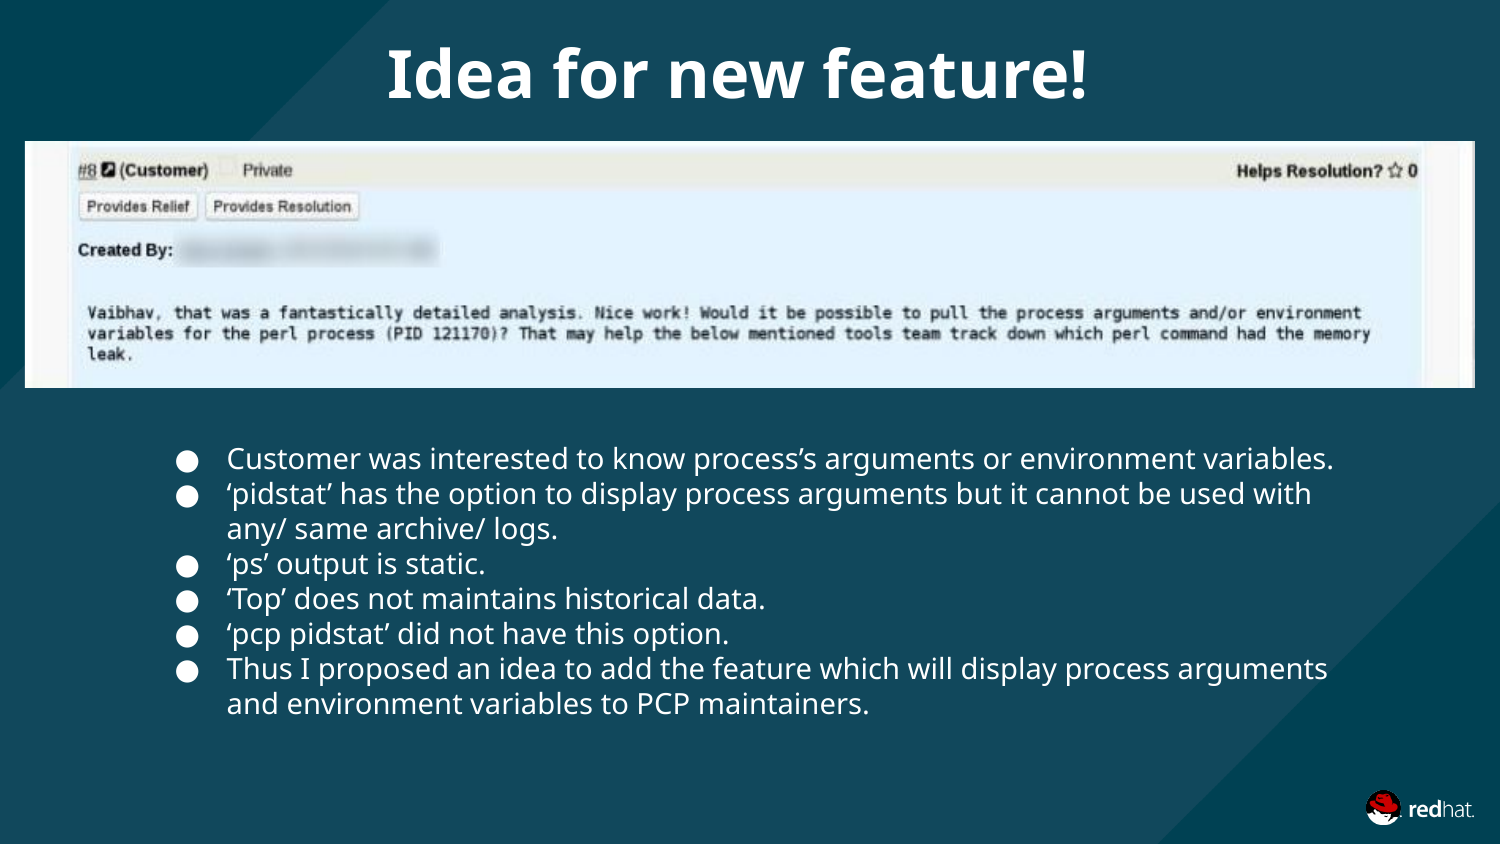

# Idea for new feature!
Customer was interested to know process’s arguments or environment variables.
‘pidstat’ has the option to display process arguments but it cannot be used with any/ same archive/ logs.
‘ps’ output is static.
‘Top’ does not maintains historical data.
‘pcp pidstat’ did not have this option.
Thus I proposed an idea to add the feature which will display process arguments and environment variables to PCP maintainers.